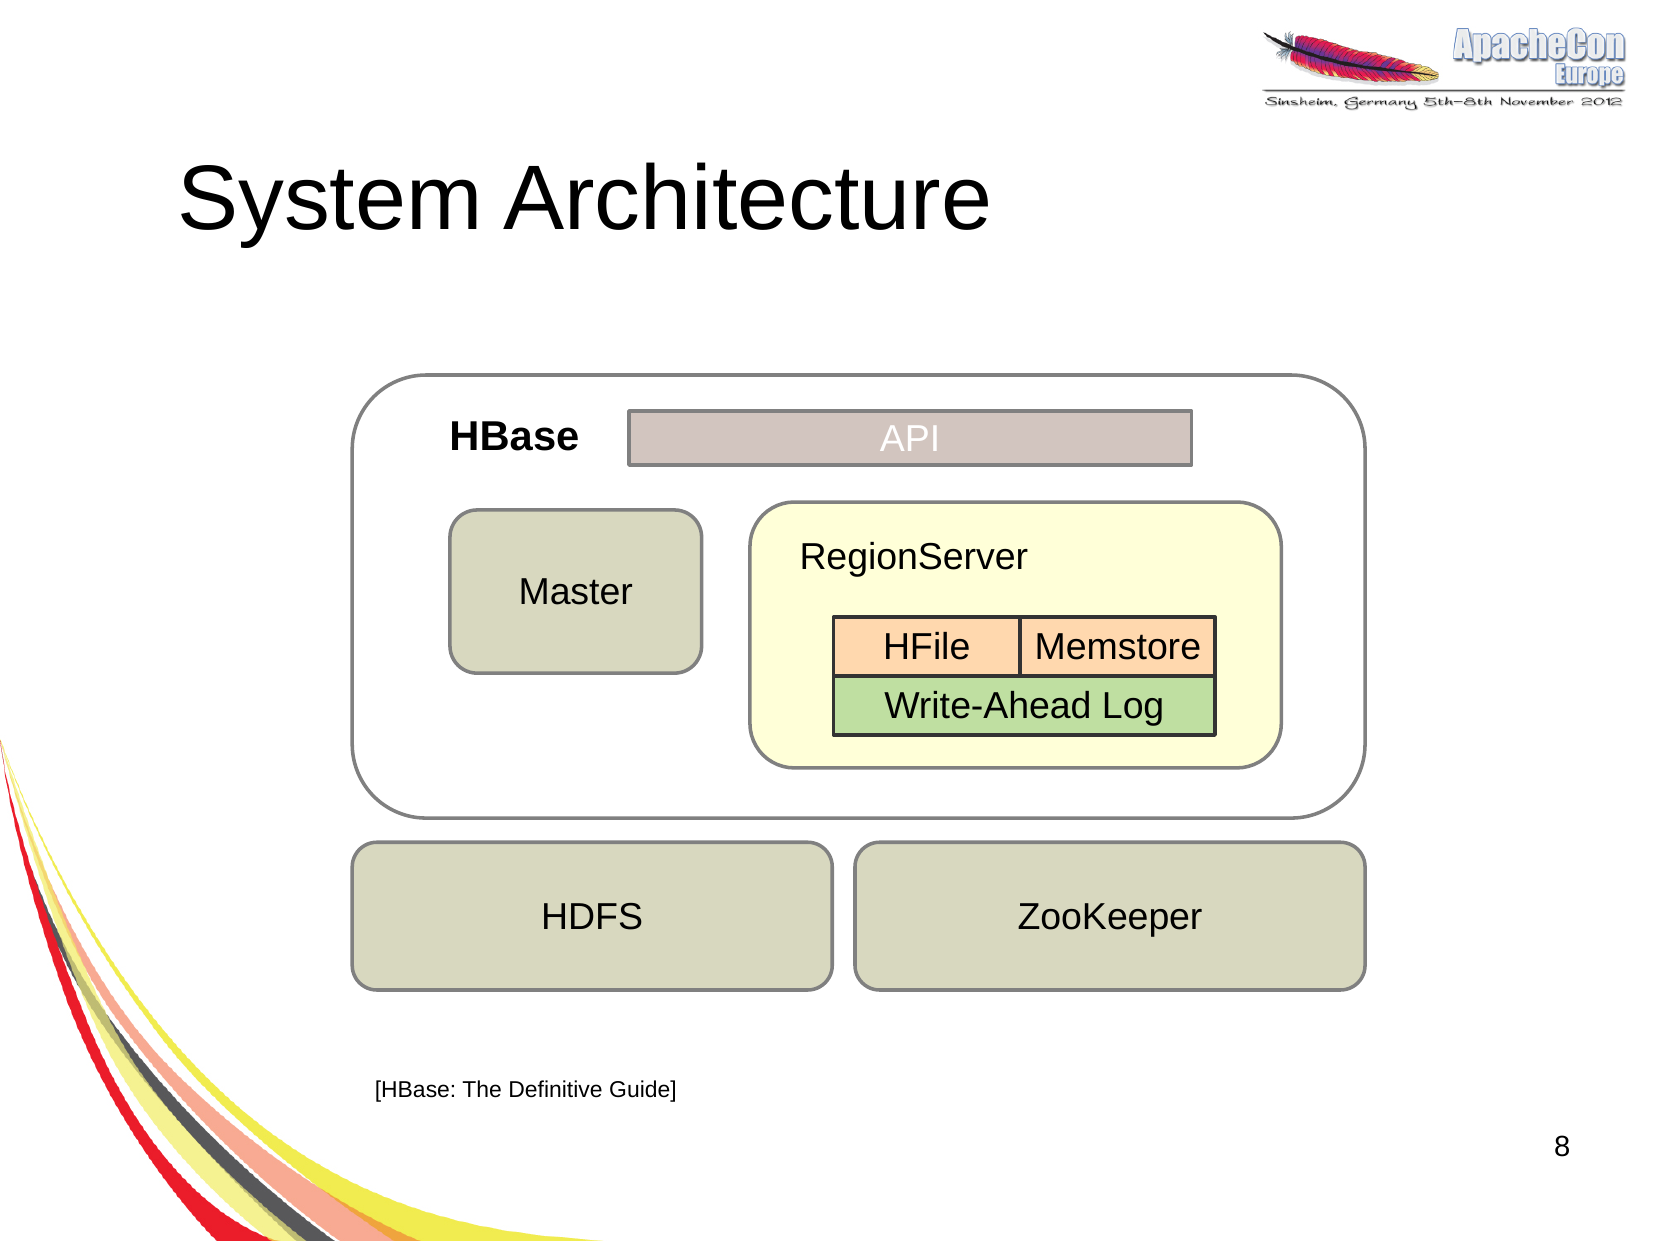

# System Architecture
HBase
API
Master
RegionServer
HFile
Memstore
Write-Ahead Log
HDFS
ZooKeeper
[HBase: The Definitive Guide]
8